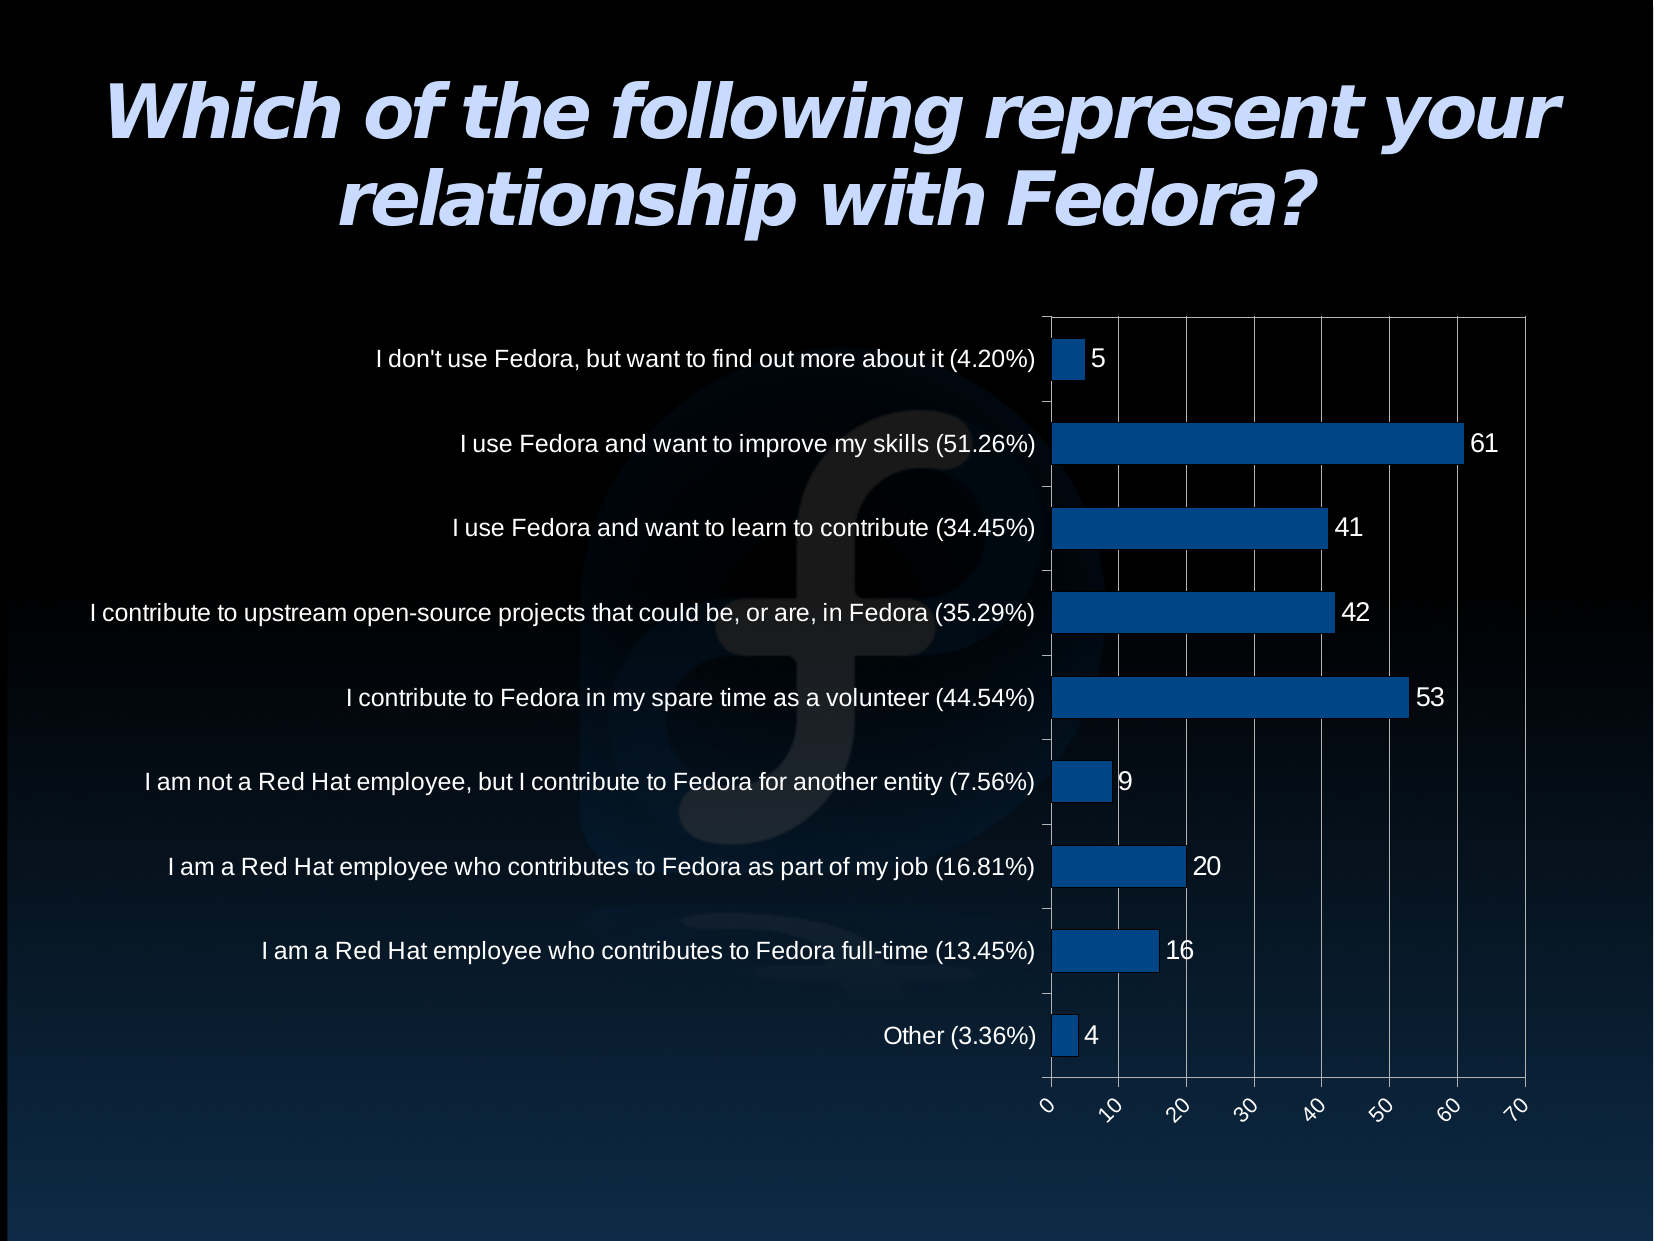

# Which of the following represent your relationship with Fedora?
### Chart
| Category | 119 Total Respondents |
|---|---|
| I don't use Fedora, but want to find out more about it (4.20%) | 5.0 |
| I use Fedora and want to improve my skills (51.26%) | 61.0 |
| I use Fedora and want to learn to contribute (34.45%) | 41.0 |
| I contribute to upstream open-source projects that could be, or are, in Fedora (35.29%) | 42.0 |
| I contribute to Fedora in my spare time as a volunteer (44.54%) | 53.0 |
| I am not a Red Hat employee, but I contribute to Fedora for another entity (7.56%) | 9.0 |
| I am a Red Hat employee who contributes to Fedora as part of my job (16.81%) | 20.0 |
| I am a Red Hat employee who contributes to Fedora full-time (13.45%) | 16.0 |
| Other (3.36%) | 4.0 |